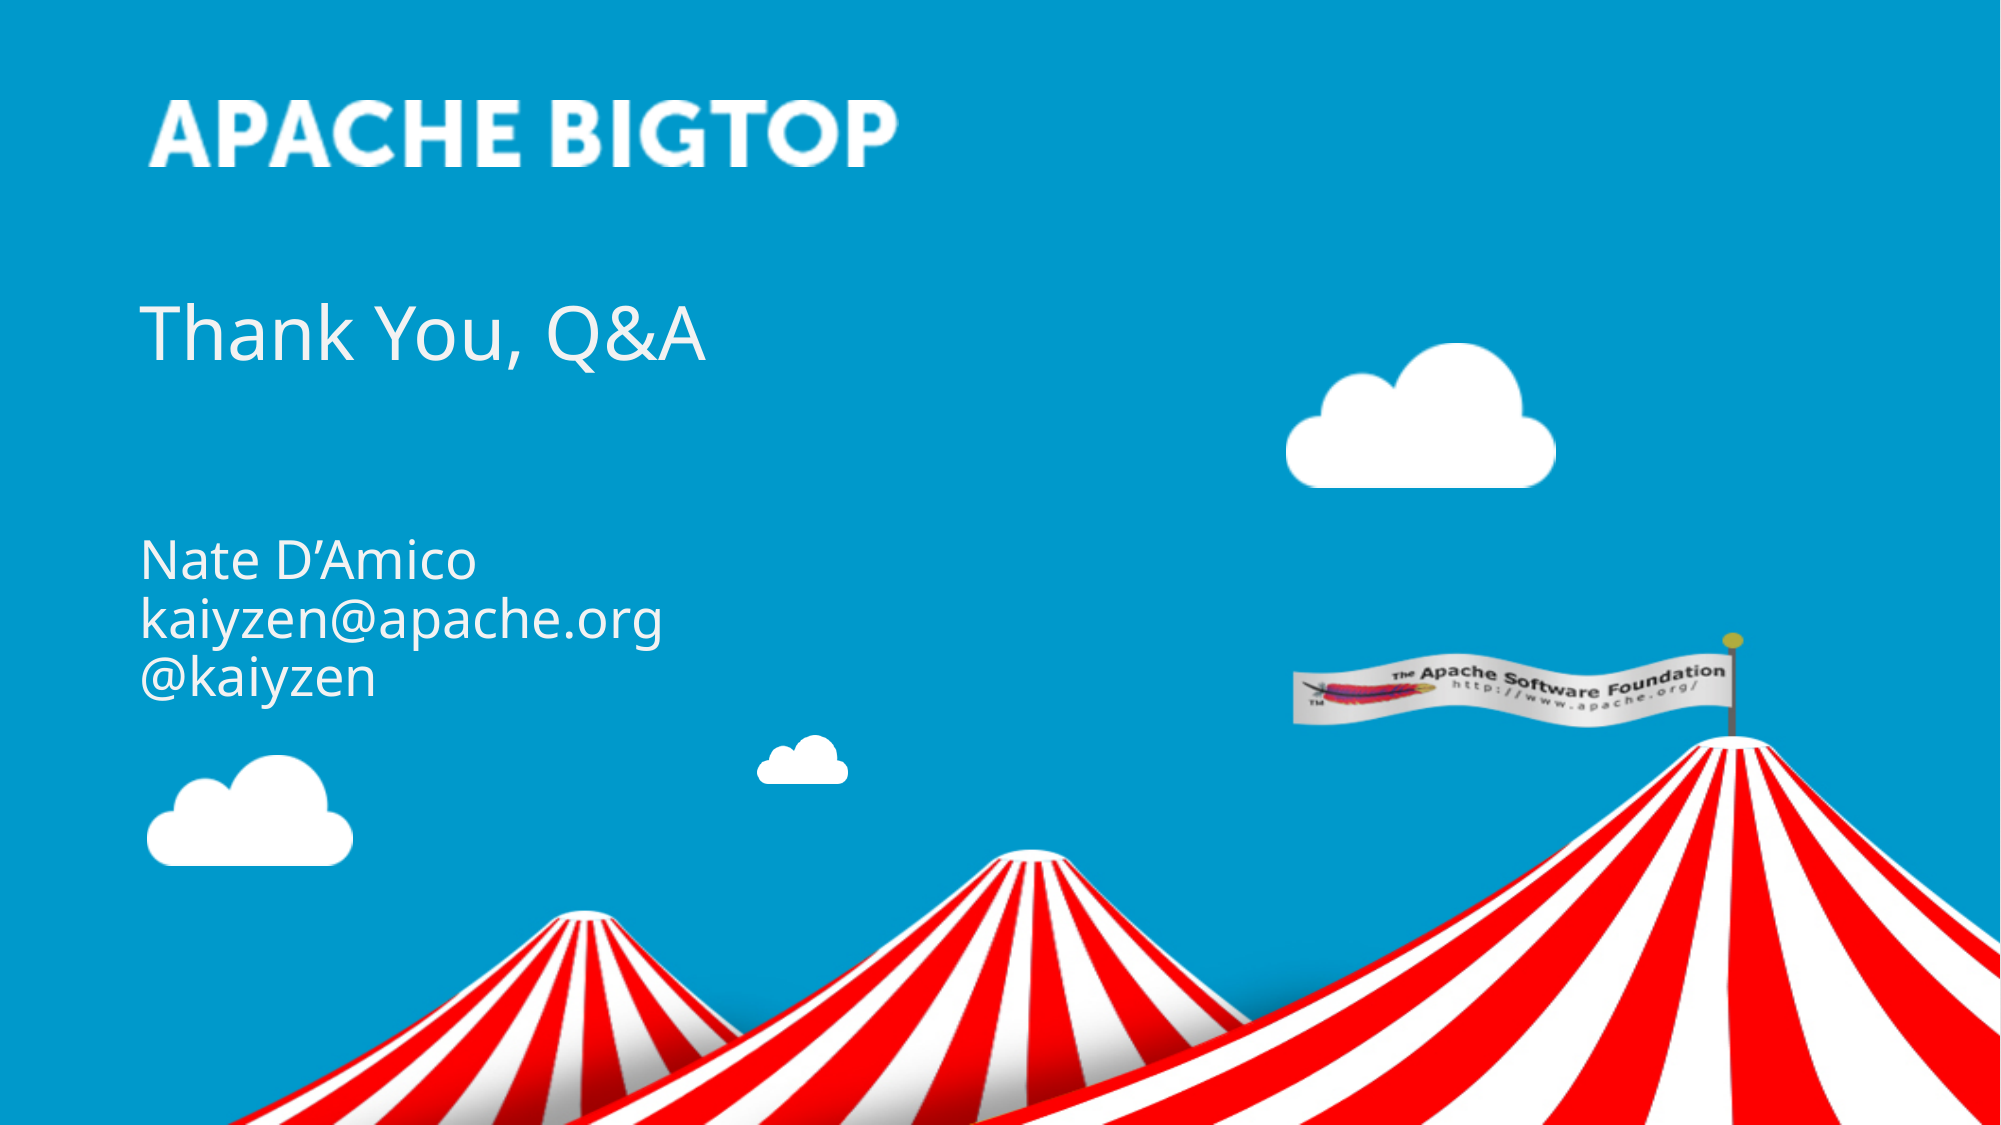

Thank You, Q&A
Nate D’Amico
kaiyzen@apache.org
@kaiyzen